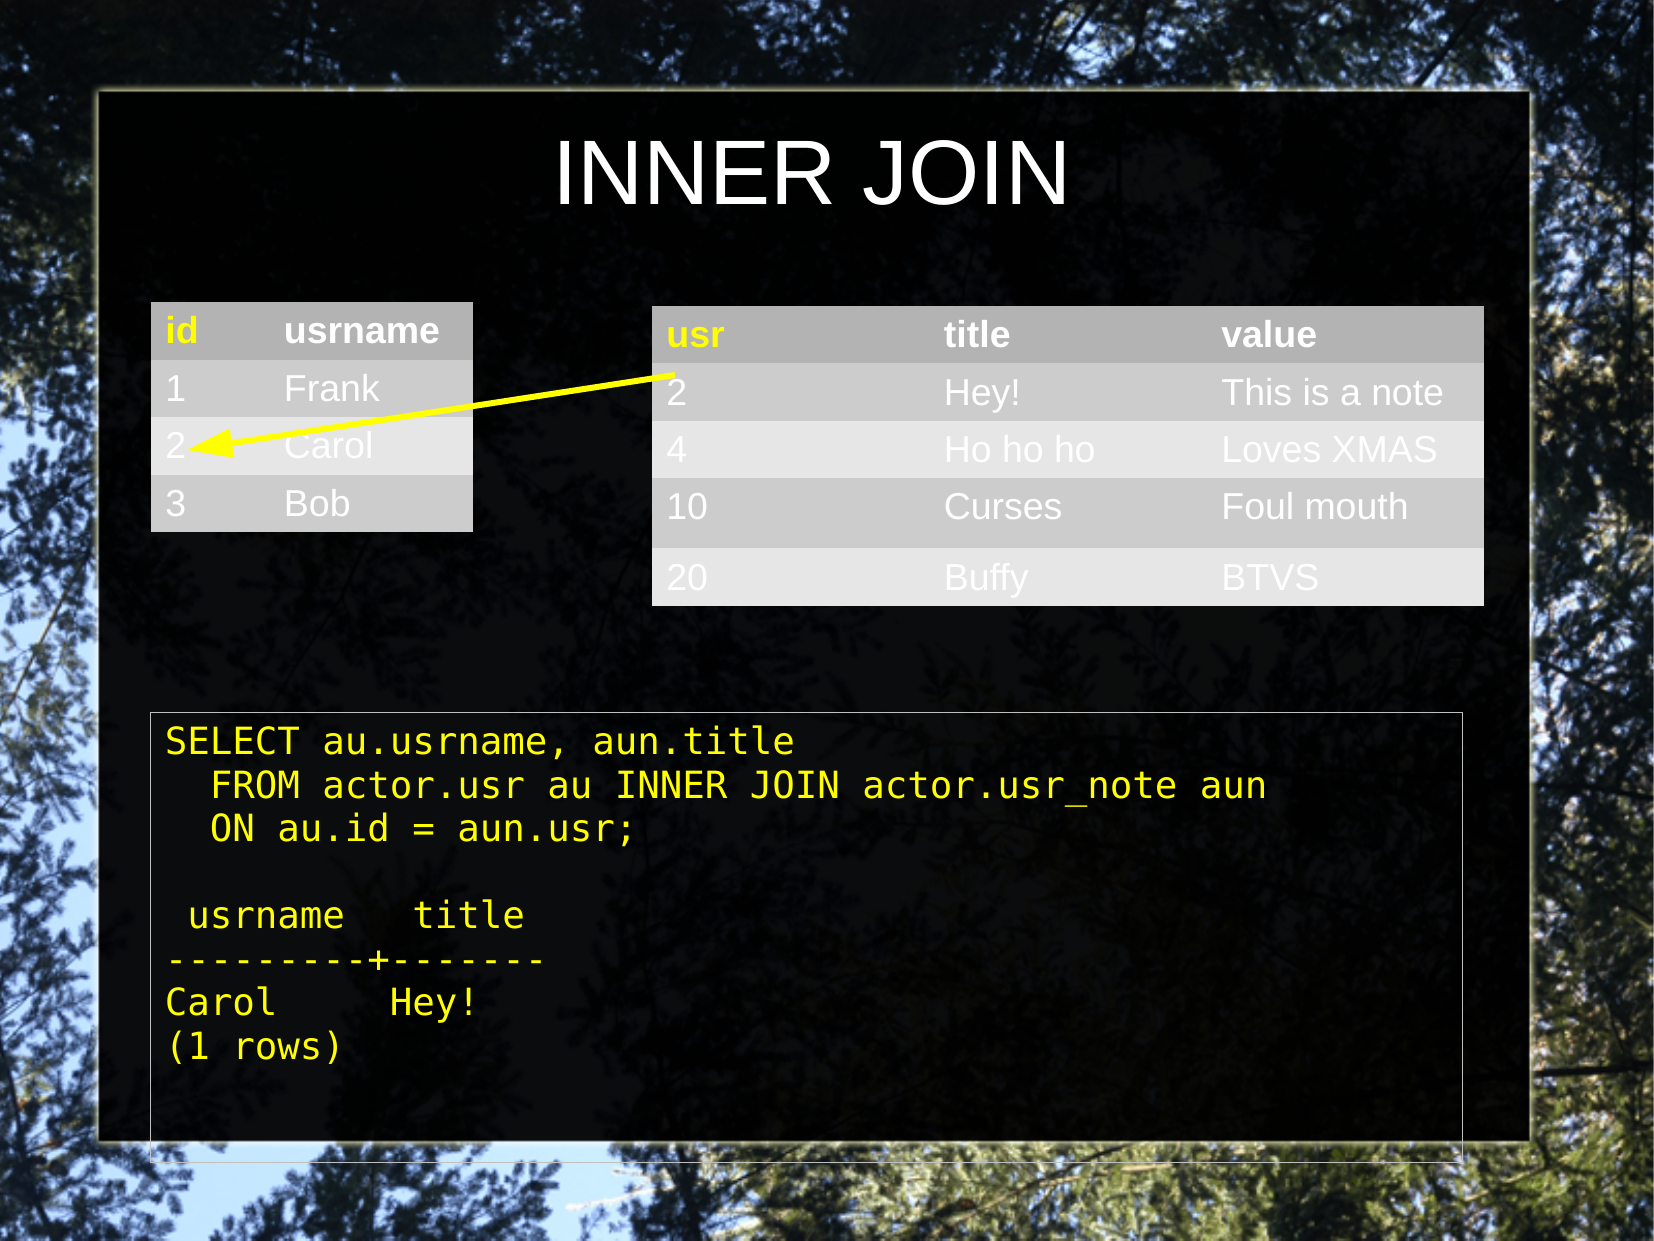

# INNER JOIN
| id | usrname |
| --- | --- |
| 1 | Frank |
| 2 | Carol |
| 3 | Bob |
| usr | title | value |
| --- | --- | --- |
| 2 | Hey! | This is a note |
| 4 | Ho ho ho | Loves XMAS |
| 10 | Curses | Foul mouth |
| 20 | Buffy | BTVS |
SELECT au.usrname, aun.title
 FROM actor.usr au INNER JOIN actor.usr_note aun
 ON au.id = aun.usr;
 usrname title
---------+-------
Carol Hey!
(1 rows)